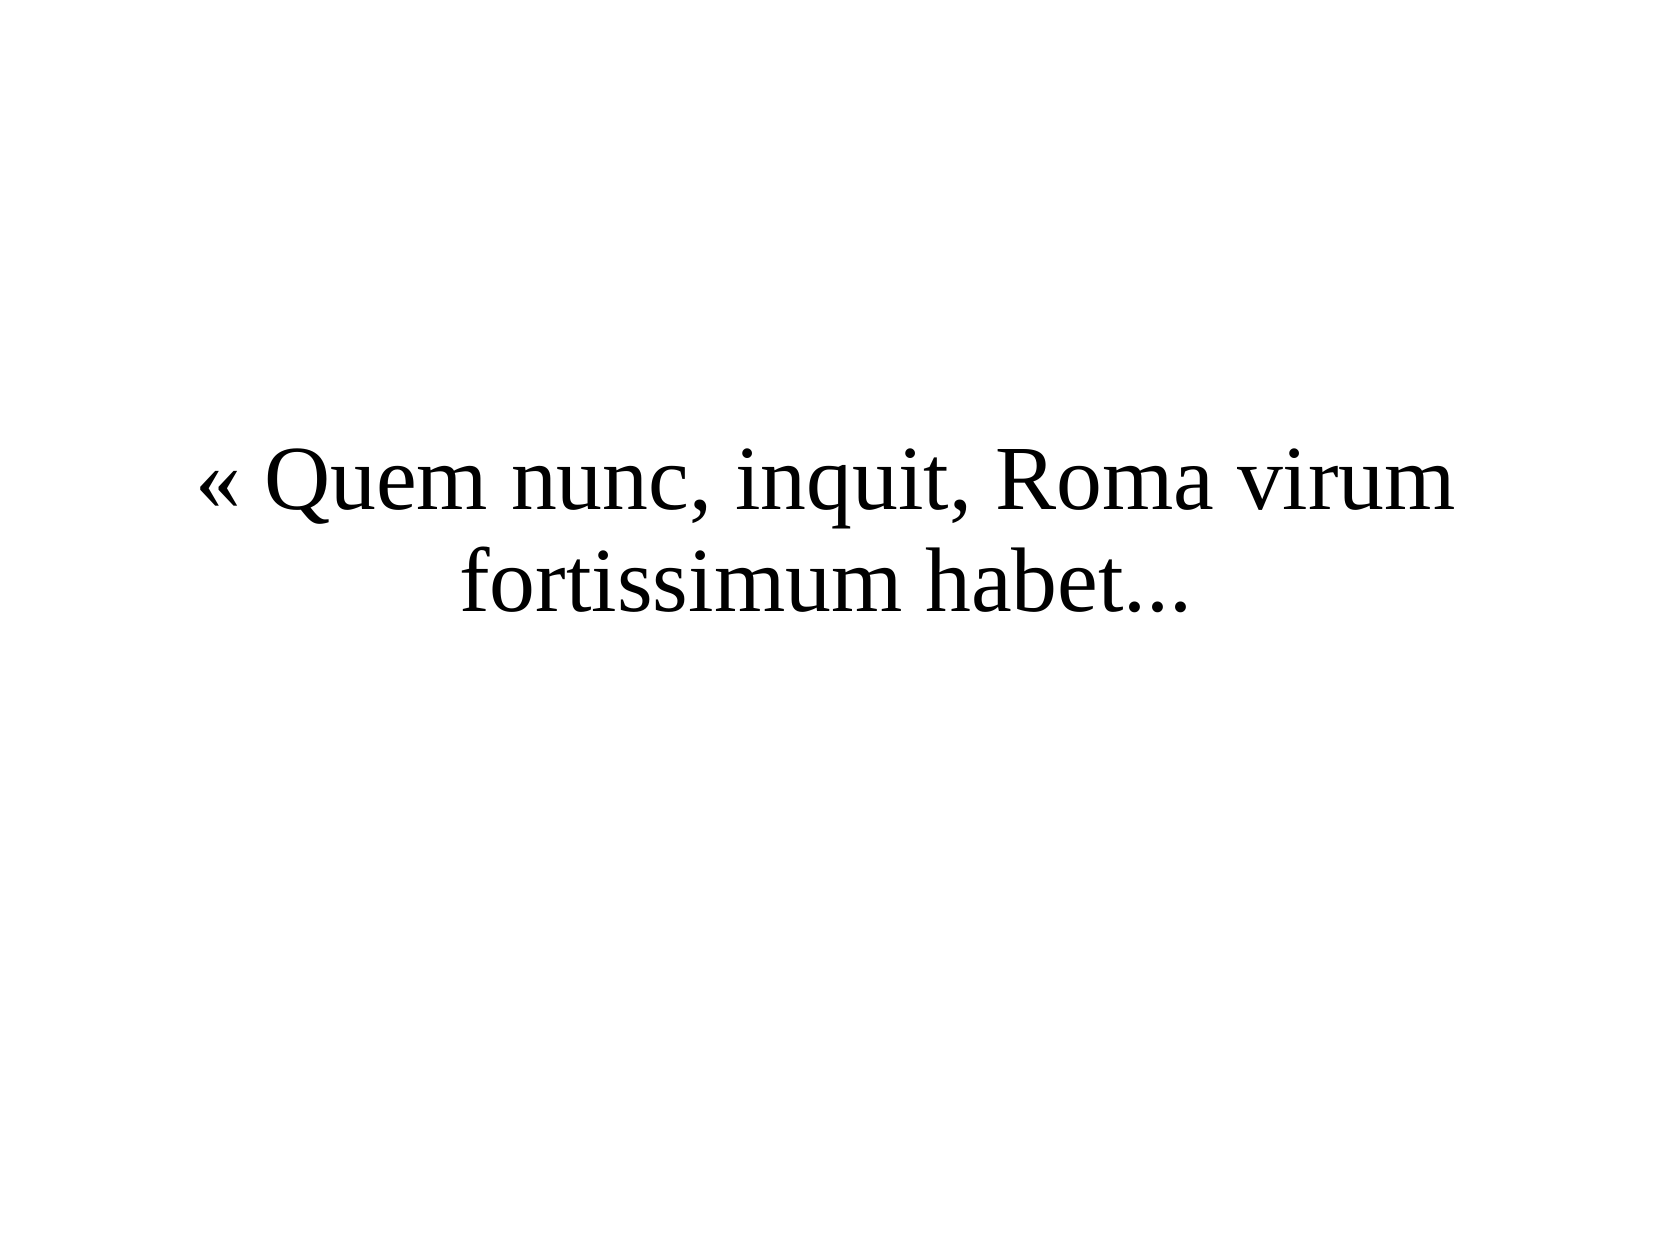

# « Quem nunc, inquit, Roma virum fortissimum habet...